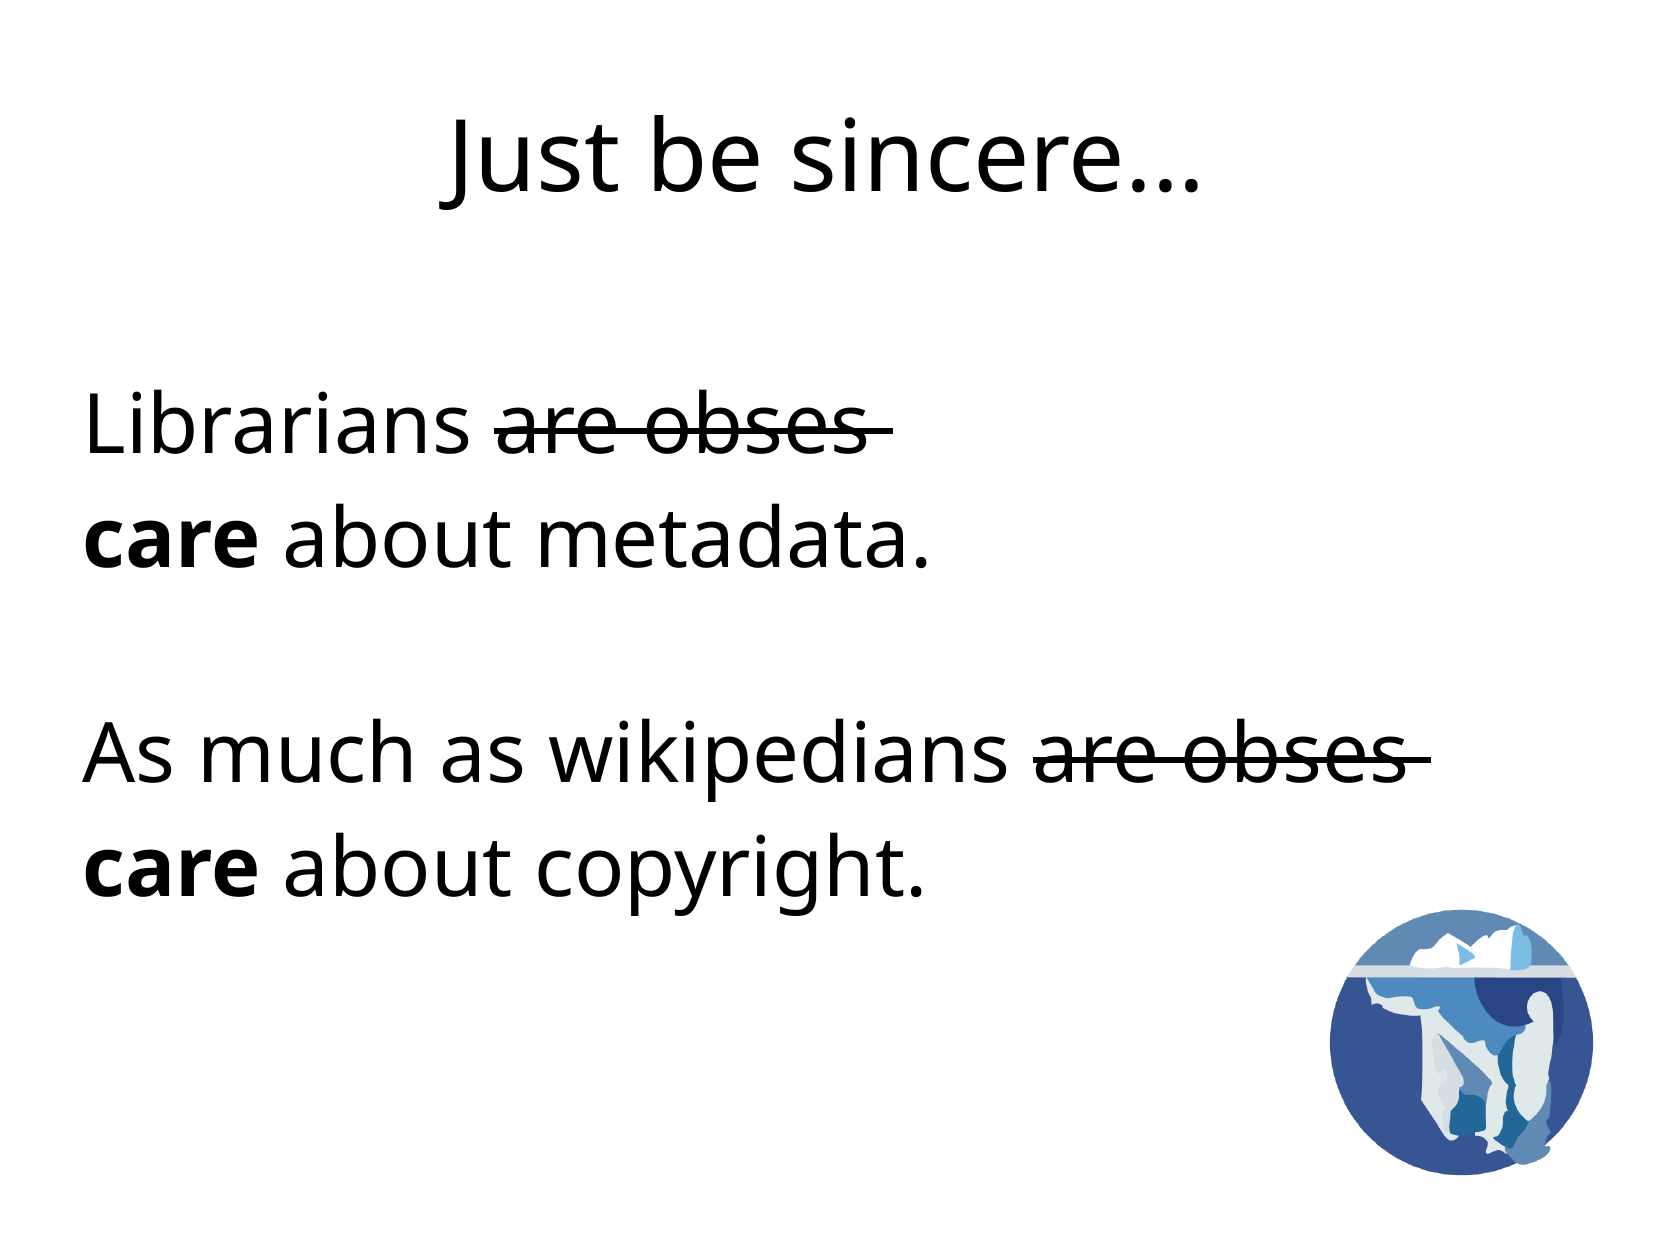

# Just be sincere...
Librarians are obses
care about metadata.
As much as wikipedians are obses
care about copyright.